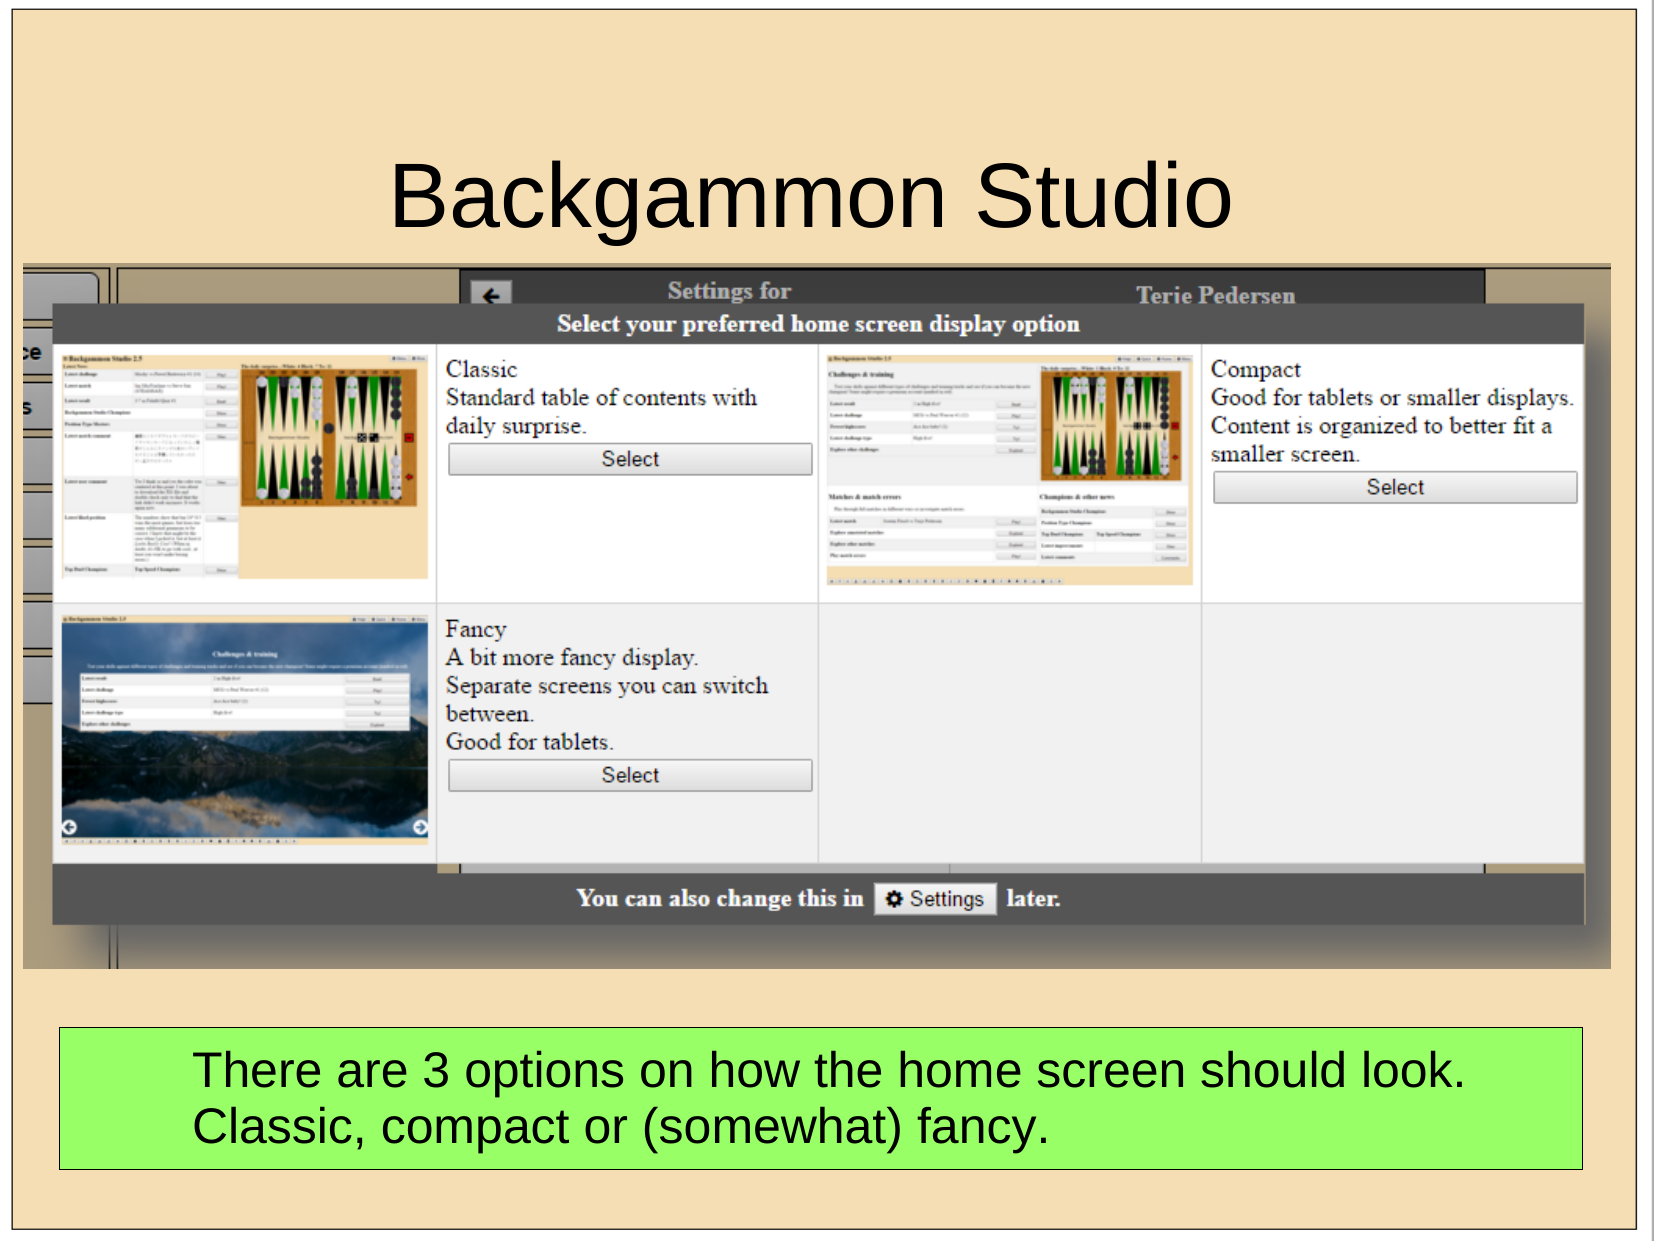

# Backgammon Studio
There are 3 options on how the home screen should look.
Classic, compact or (somewhat) fancy.